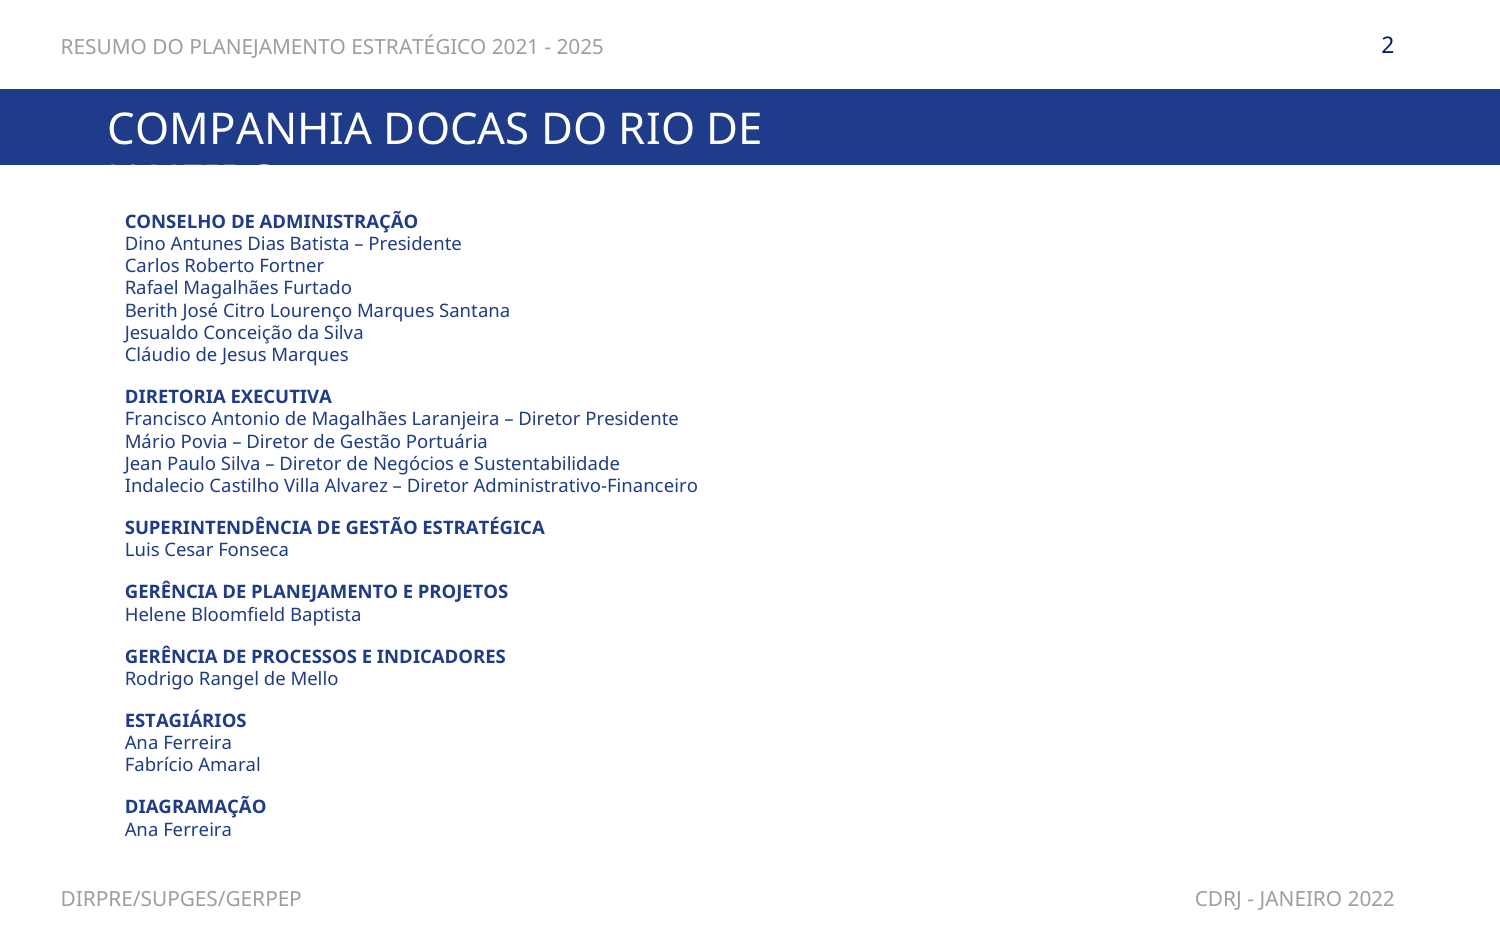

2
RESUMO DO PLANEJAMENTO ESTRATÉGICO 2021 - 2025
COMPANHIA DOCAS DO RIO DE JANEIRO
# CONSELHO DE ADMINISTRAÇÃO
Dino Antunes Dias Batista – Presidente
Carlos Roberto Fortner
Rafael Magalhães Furtado
Berith José Citro Lourenço Marques Santana
Jesualdo Conceição da Silva
Cláudio de Jesus Marques
DIRETORIA EXECUTIVA
Francisco Antonio de Magalhães Laranjeira – Diretor Presidente
Mário Povia – Diretor de Gestão Portuária
Jean Paulo Silva – Diretor de Negócios e Sustentabilidade
Indalecio Castilho Villa Alvarez – Diretor Administrativo-Financeiro
SUPERINTENDÊNCIA DE GESTÃO ESTRATÉGICA
Luis Cesar Fonseca
GERÊNCIA DE PLANEJAMENTO E PROJETOS
Helene Bloomfield Baptista
GERÊNCIA DE PROCESSOS E INDICADORES
Rodrigo Rangel de Mello
ESTAGIÁRIOS
Ana Ferreira
Fabrício Amaral
DIAGRAMAÇÃO
Ana Ferreira
DIRPRE/SUPGES/GERPEP
CDRJ - JANEIRO 2022